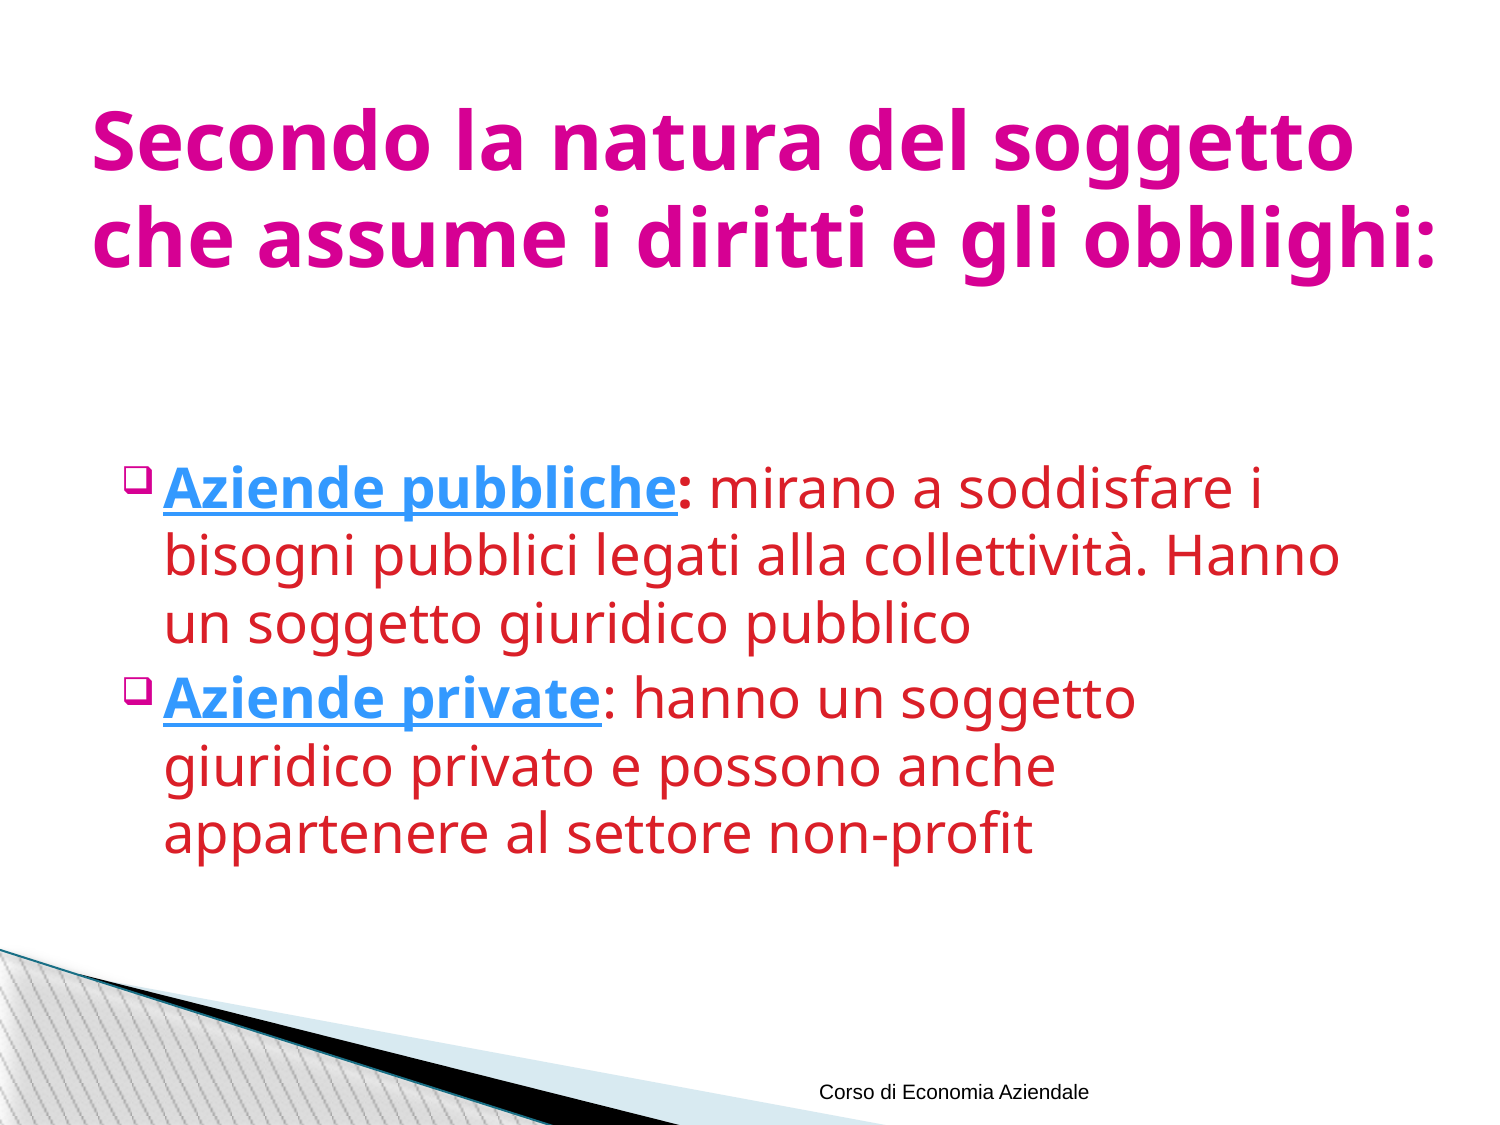

Secondo la natura del soggetto
che assume i diritti e gli obblighi:
# Aziende pubbliche: mirano a soddisfare i bisogni pubblici legati alla collettività. Hanno un soggetto giuridico pubblico
Aziende private: hanno un soggetto giuridico privato e possono anche appartenere al settore non-profit
Corso di Economia Aziendale